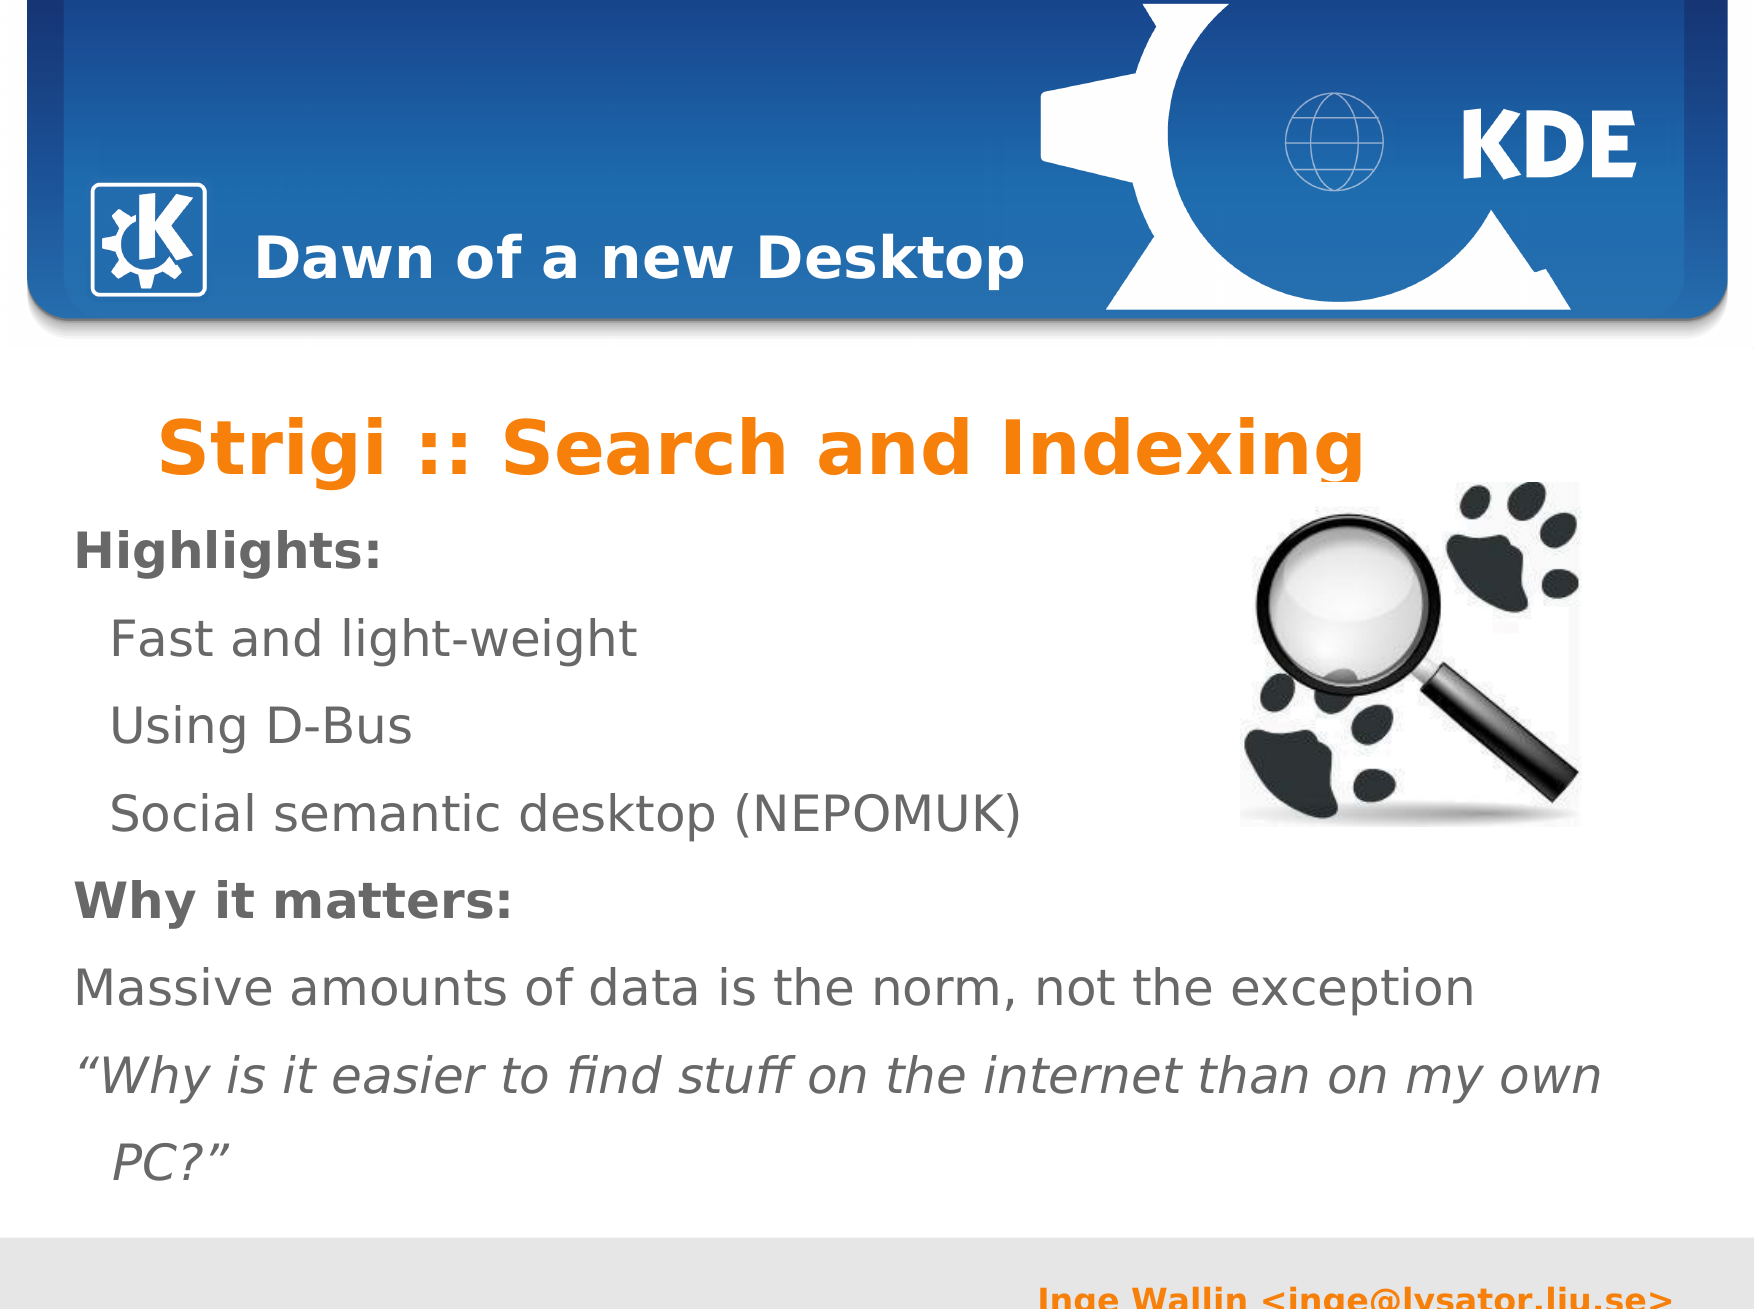

Dawn of a new Desktop
Strigi :: Search and Indexing
Highlights:
Fast and light-weight
Using D-Bus
Social semantic desktop (NEPOMUK)
Why it matters:
Massive amounts of data is the norm, not the exception
“Why is it easier to find stuff on the internet than on my own PC?”